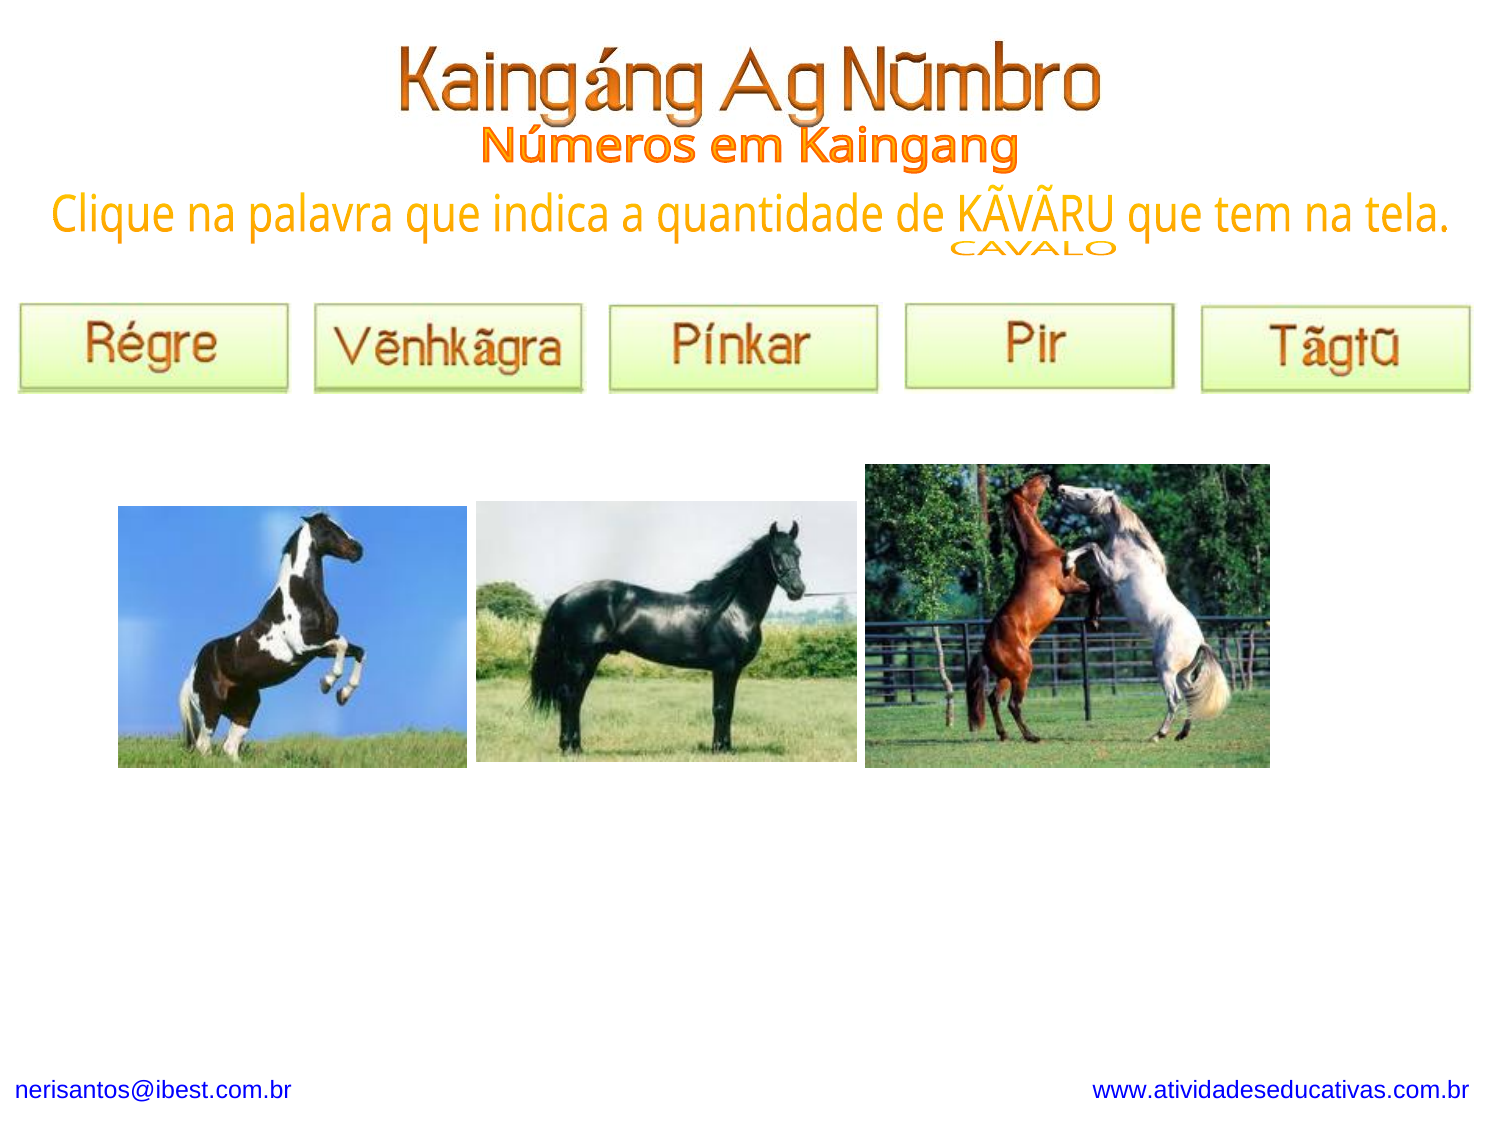

Clique na palavra que indica a quantidade de KÃVÃRU que tem na tela.
CAVALO